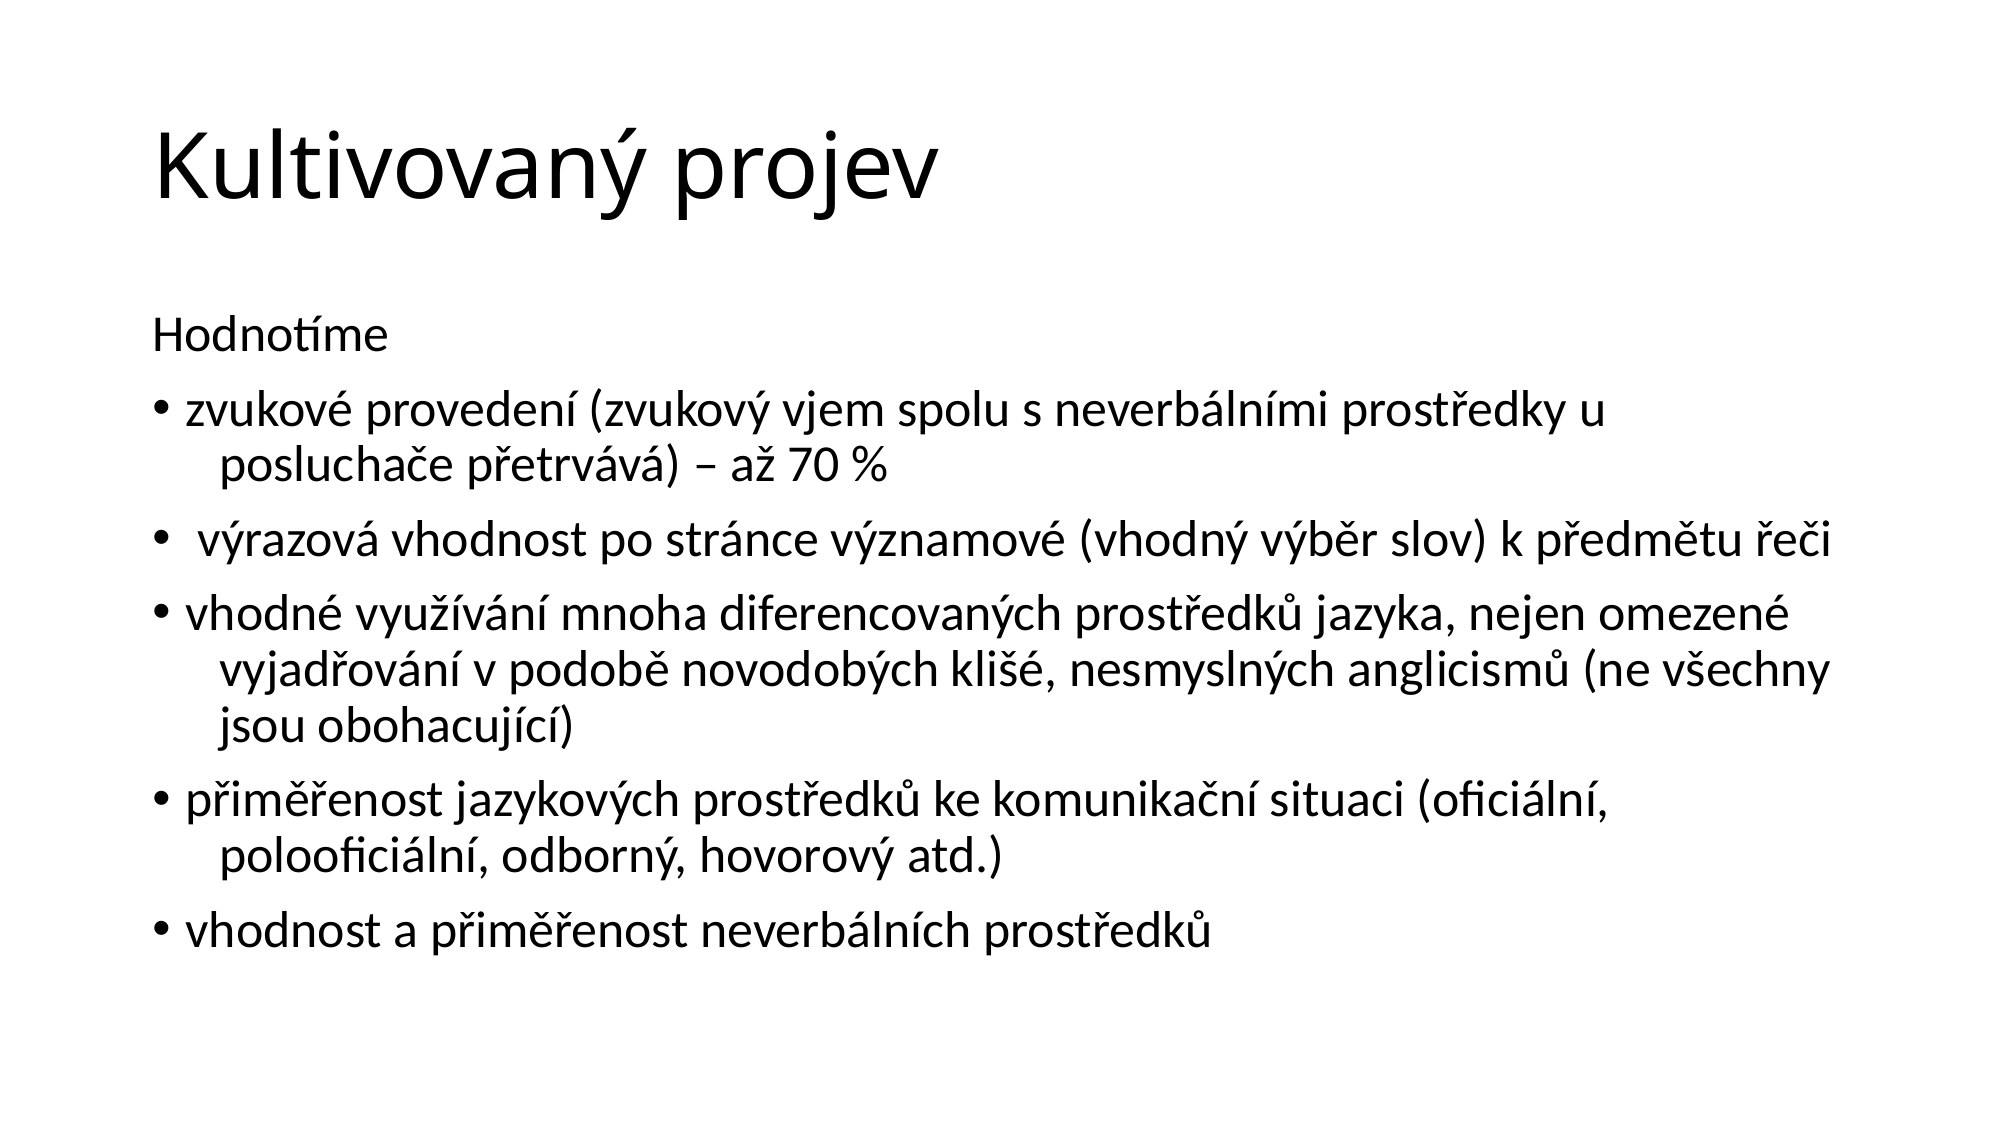

# Kultivovaný projev
Hodnotíme
zvukové provedení (zvukový vjem spolu s neverbálními prostředky u posluchače přetrvává) – až 70 %
 výrazová vhodnost po stránce významové (vhodný výběr slov) k předmětu řeči
vhodné využívání mnoha diferencovaných prostředků jazyka, nejen omezené vyjadřování v podobě novodobých klišé, nesmyslných anglicismů (ne všechny jsou obohacující)
přiměřenost jazykových prostředků ke komunikační situaci (oficiální, polooficiální, odborný, hovorový atd.)
vhodnost a přiměřenost neverbálních prostředků